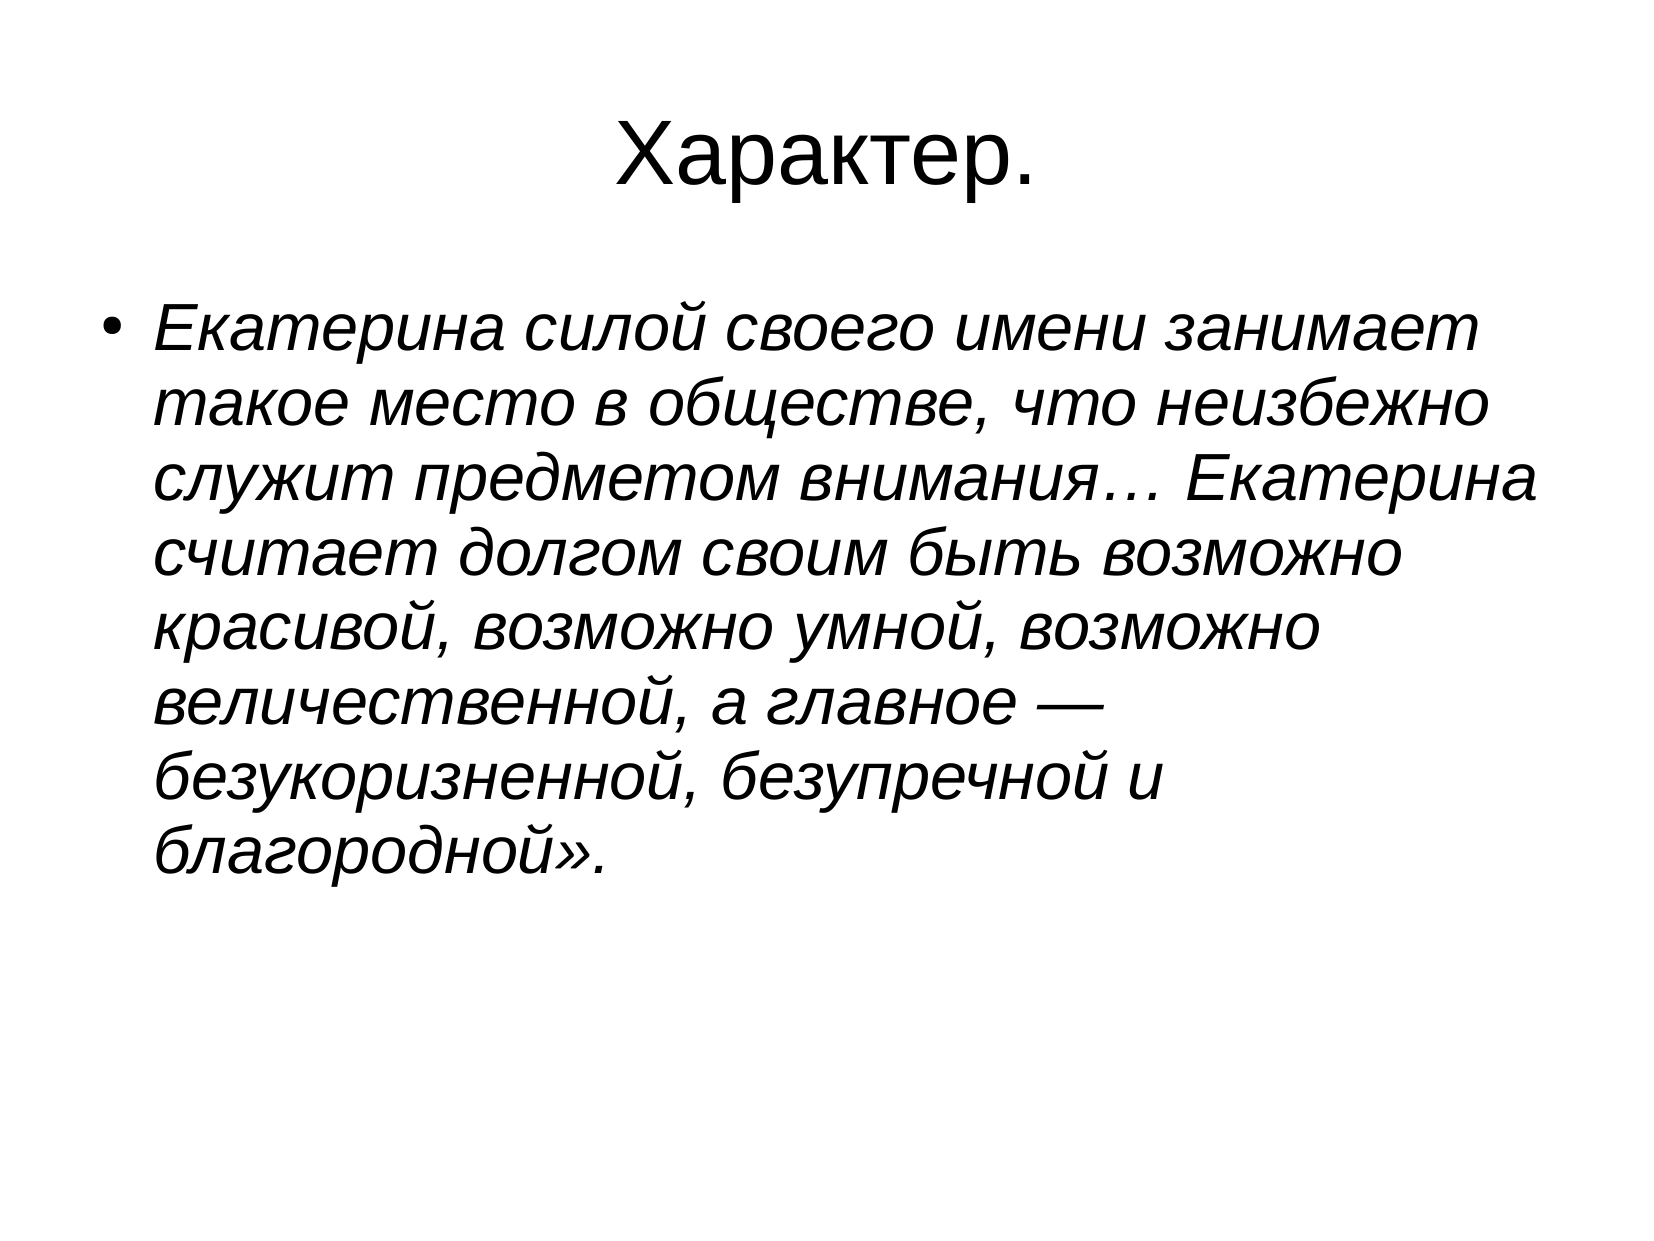

# Характер.
Екатерина силой своего имени занимает такое место в обществе, что неизбежно служит предметом внимания… Екатерина считает долгом своим быть возможно красивой, возможно умной, возможно величественной, а главное — безукоризненной, безупречной и благородной».